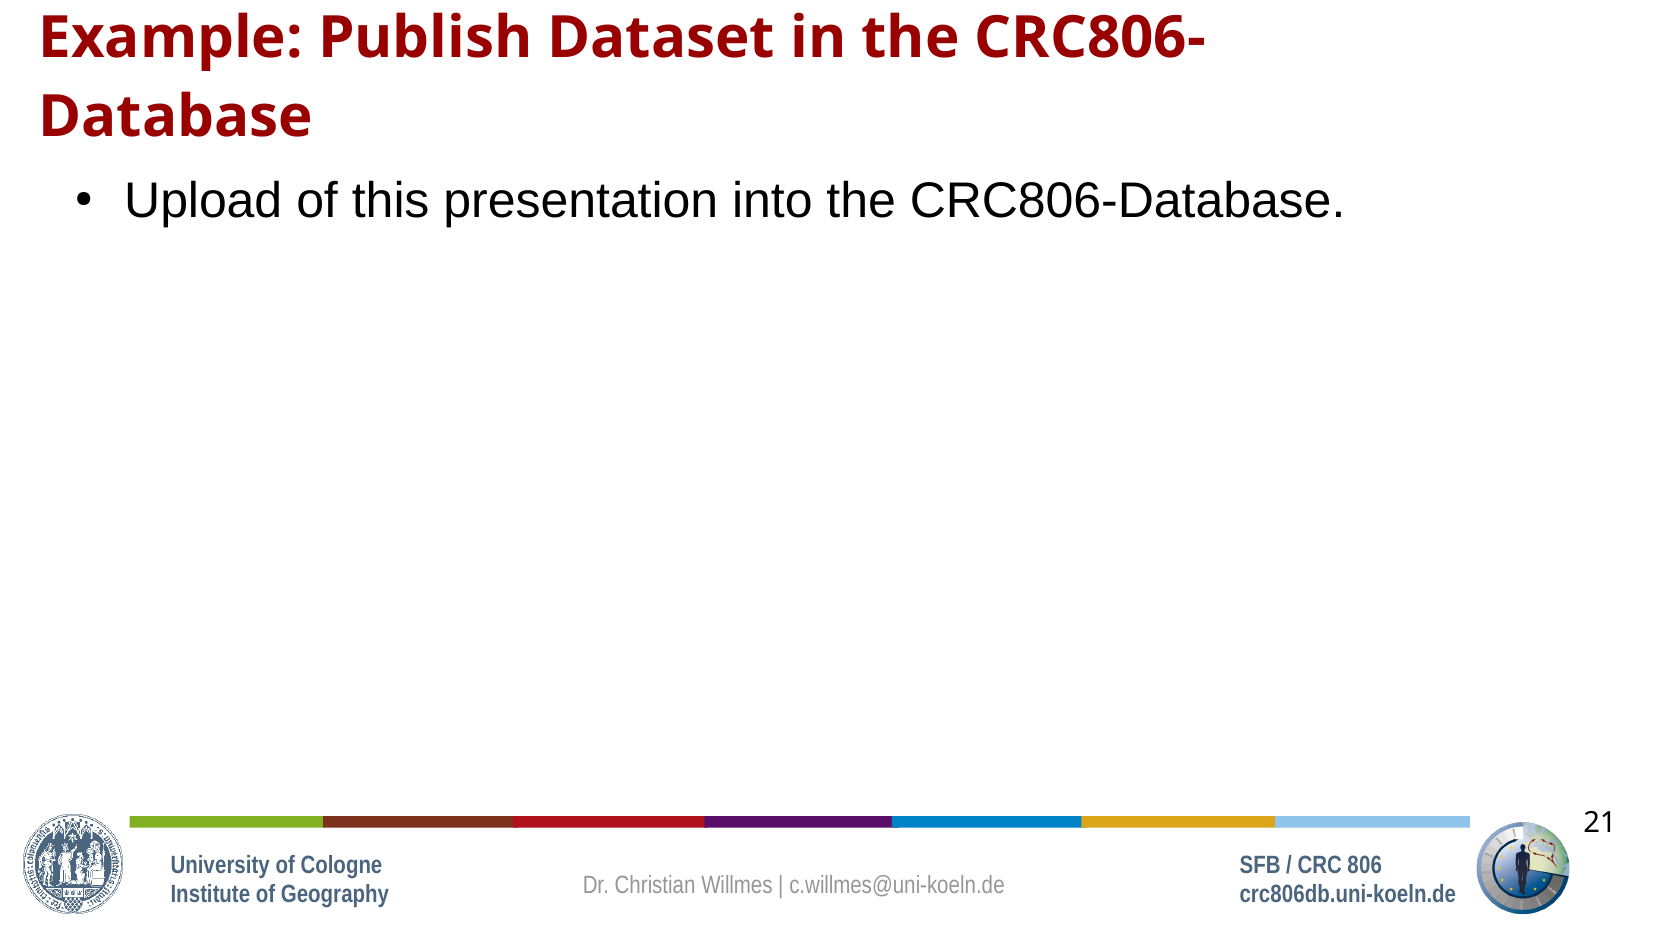

# Example: Publish Dataset in the CRC806-Database
 Upload of this presentation into the CRC806-Database.